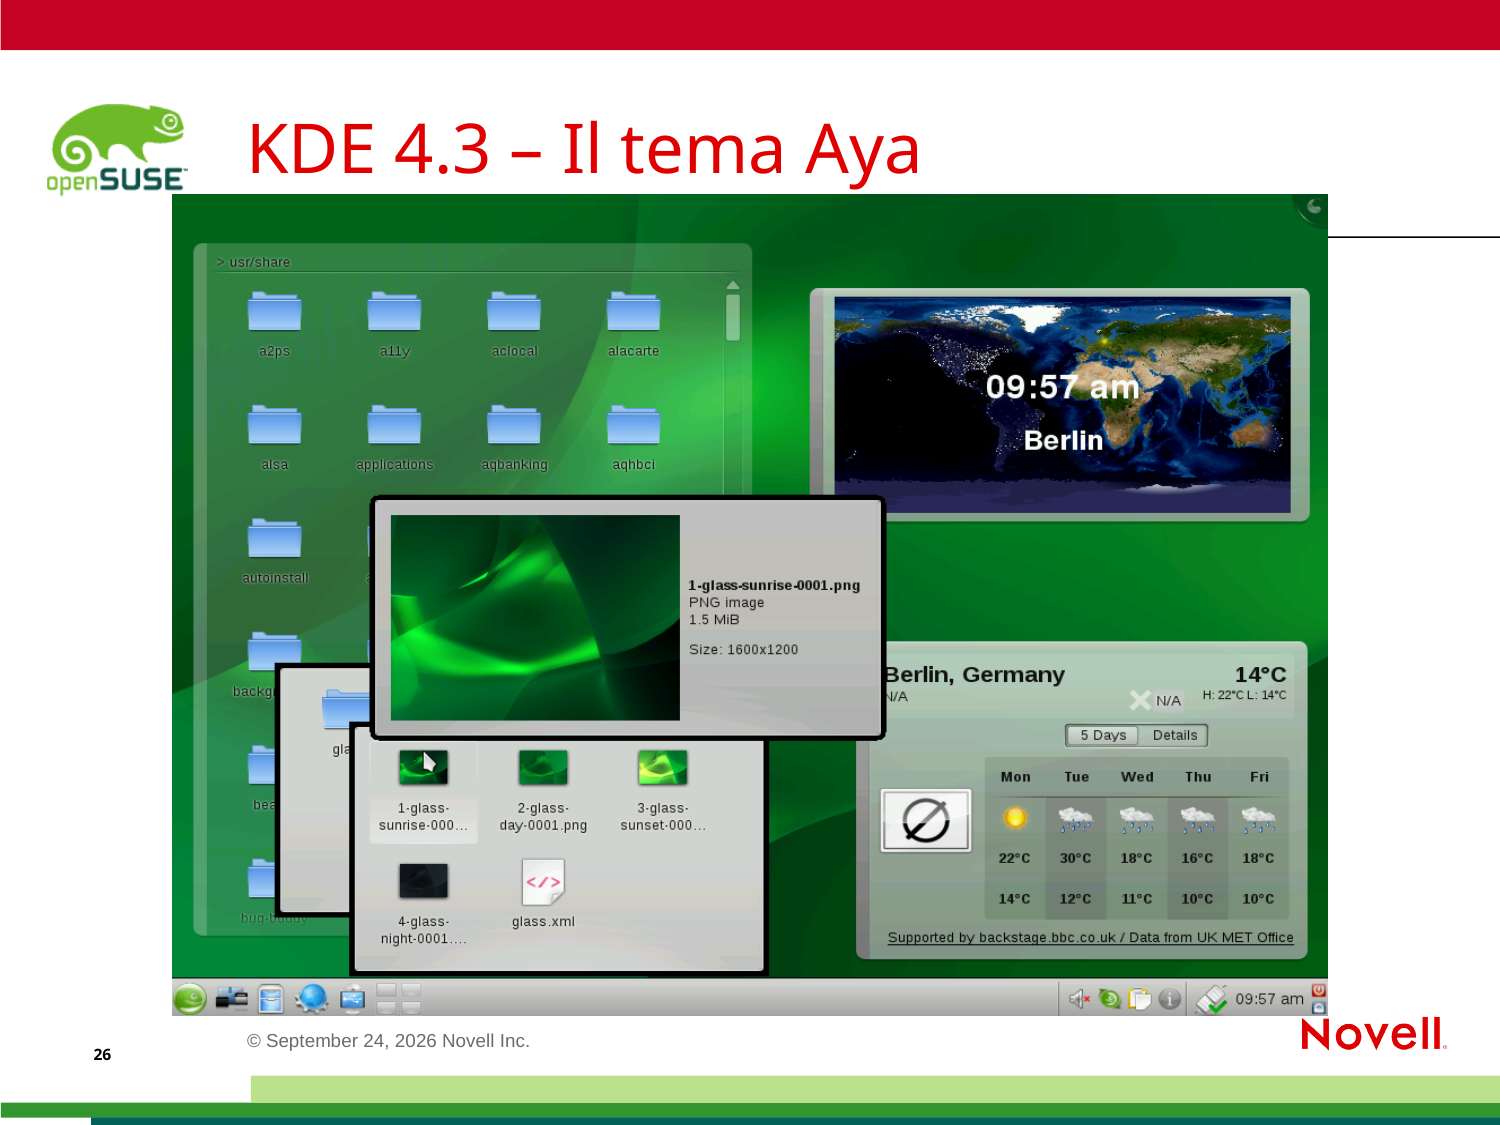

# KDE 4.3 – Il tema Aya